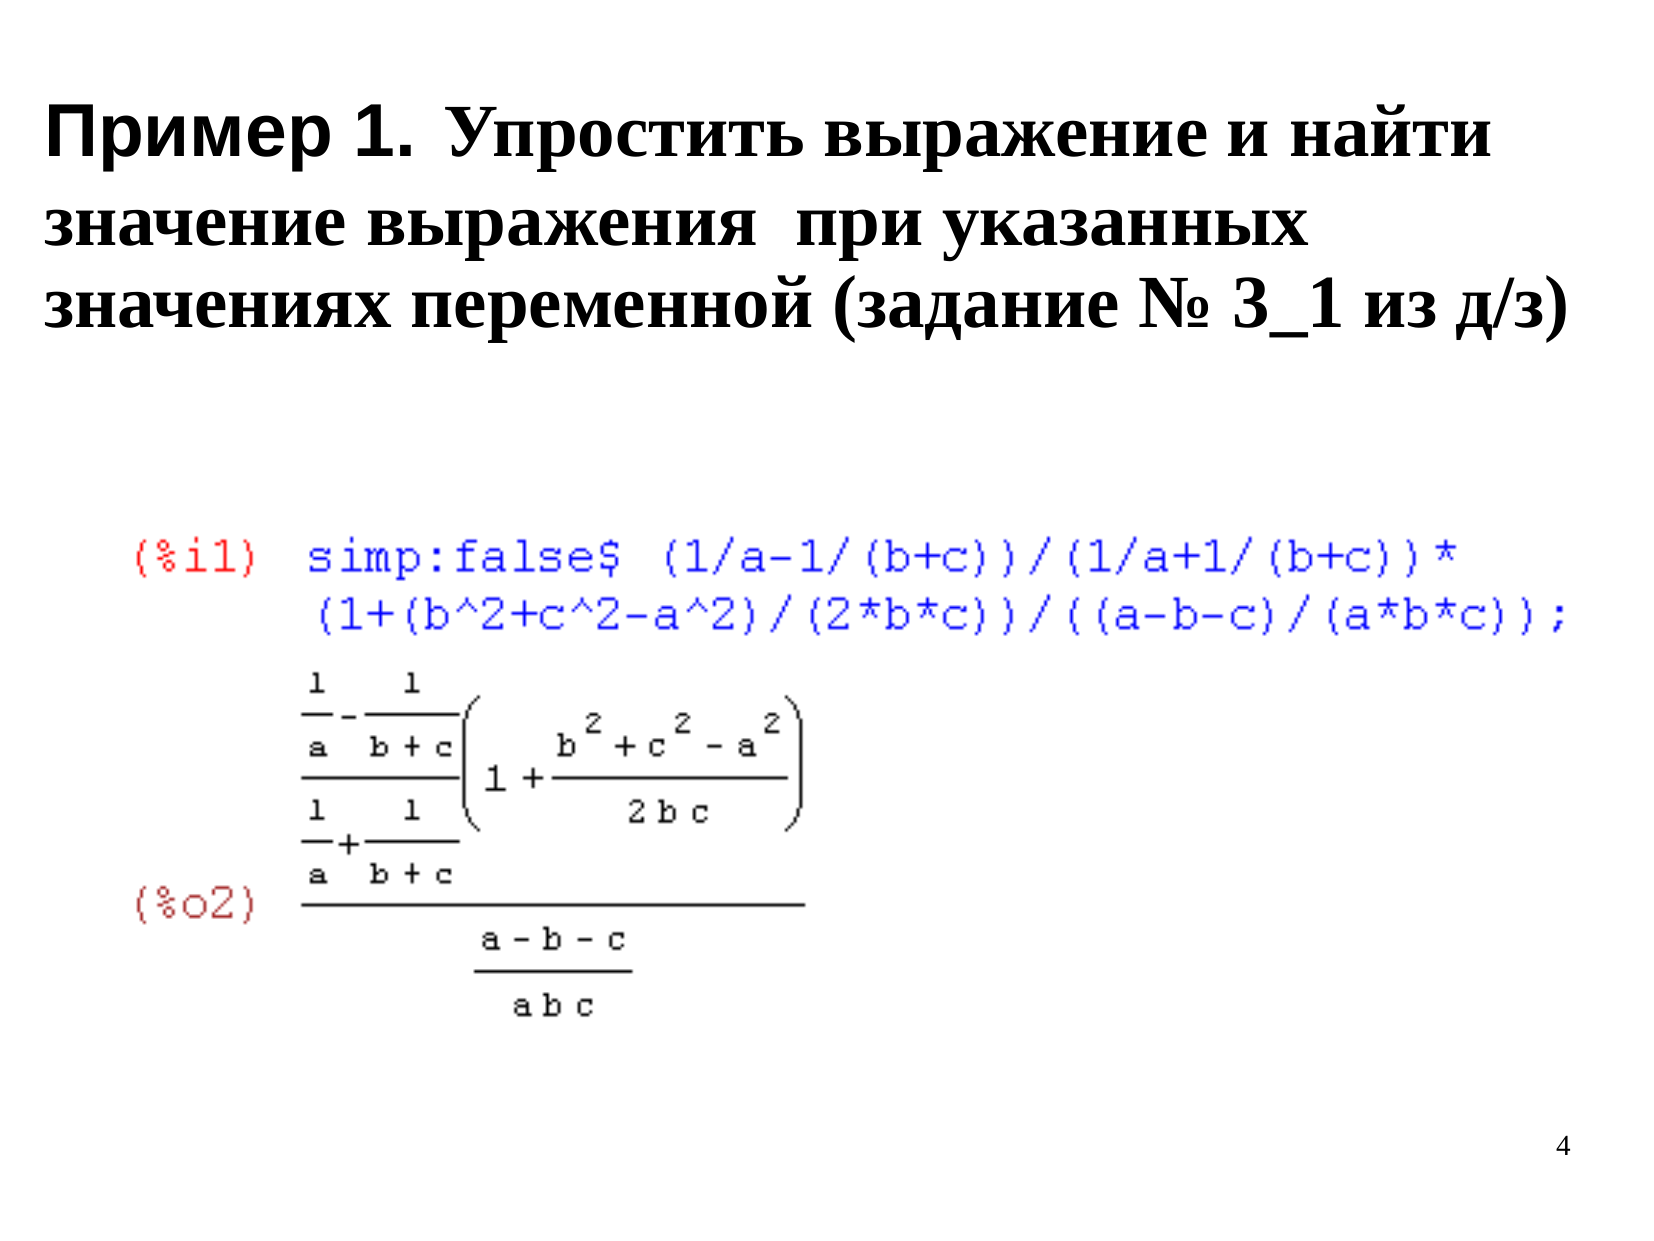

Пример 1. Упростить выражение и найти значение выражения при указанных значениях переменной (задание № 3_1 из д/з)
4